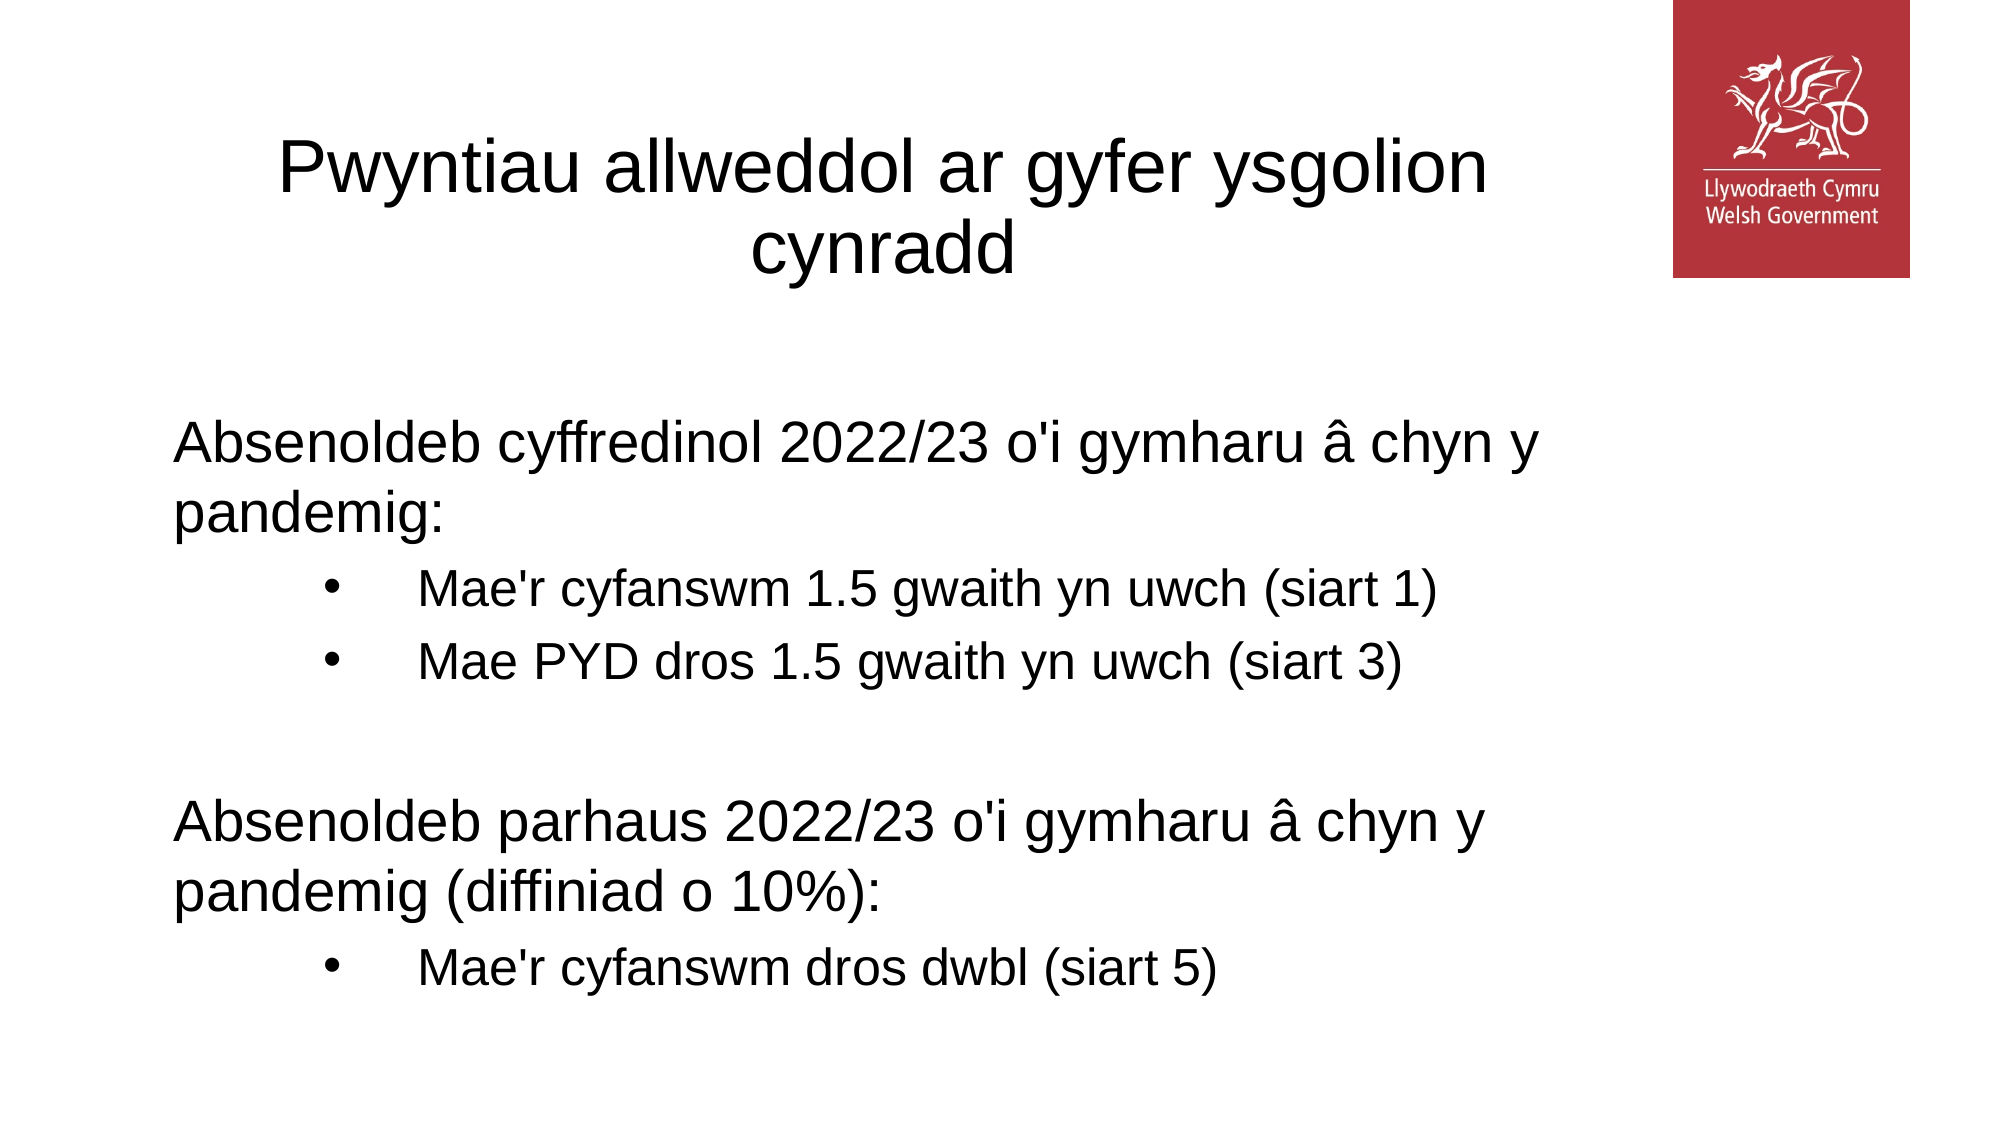

Pwyntiau allweddol ar gyfer ysgolion cynradd
# Absenoldeb cyffredinol 2022/23 o'i gymharu â chyn y pandemig:
Mae'r cyfanswm 1.5 gwaith yn uwch (siart 1)
Mae PYD dros 1.5 gwaith yn uwch (siart 3)
Absenoldeb parhaus 2022/23 o'i gymharu â chyn y pandemig (diffiniad o 10%):
Mae'r cyfanswm dros dwbl (siart 5)